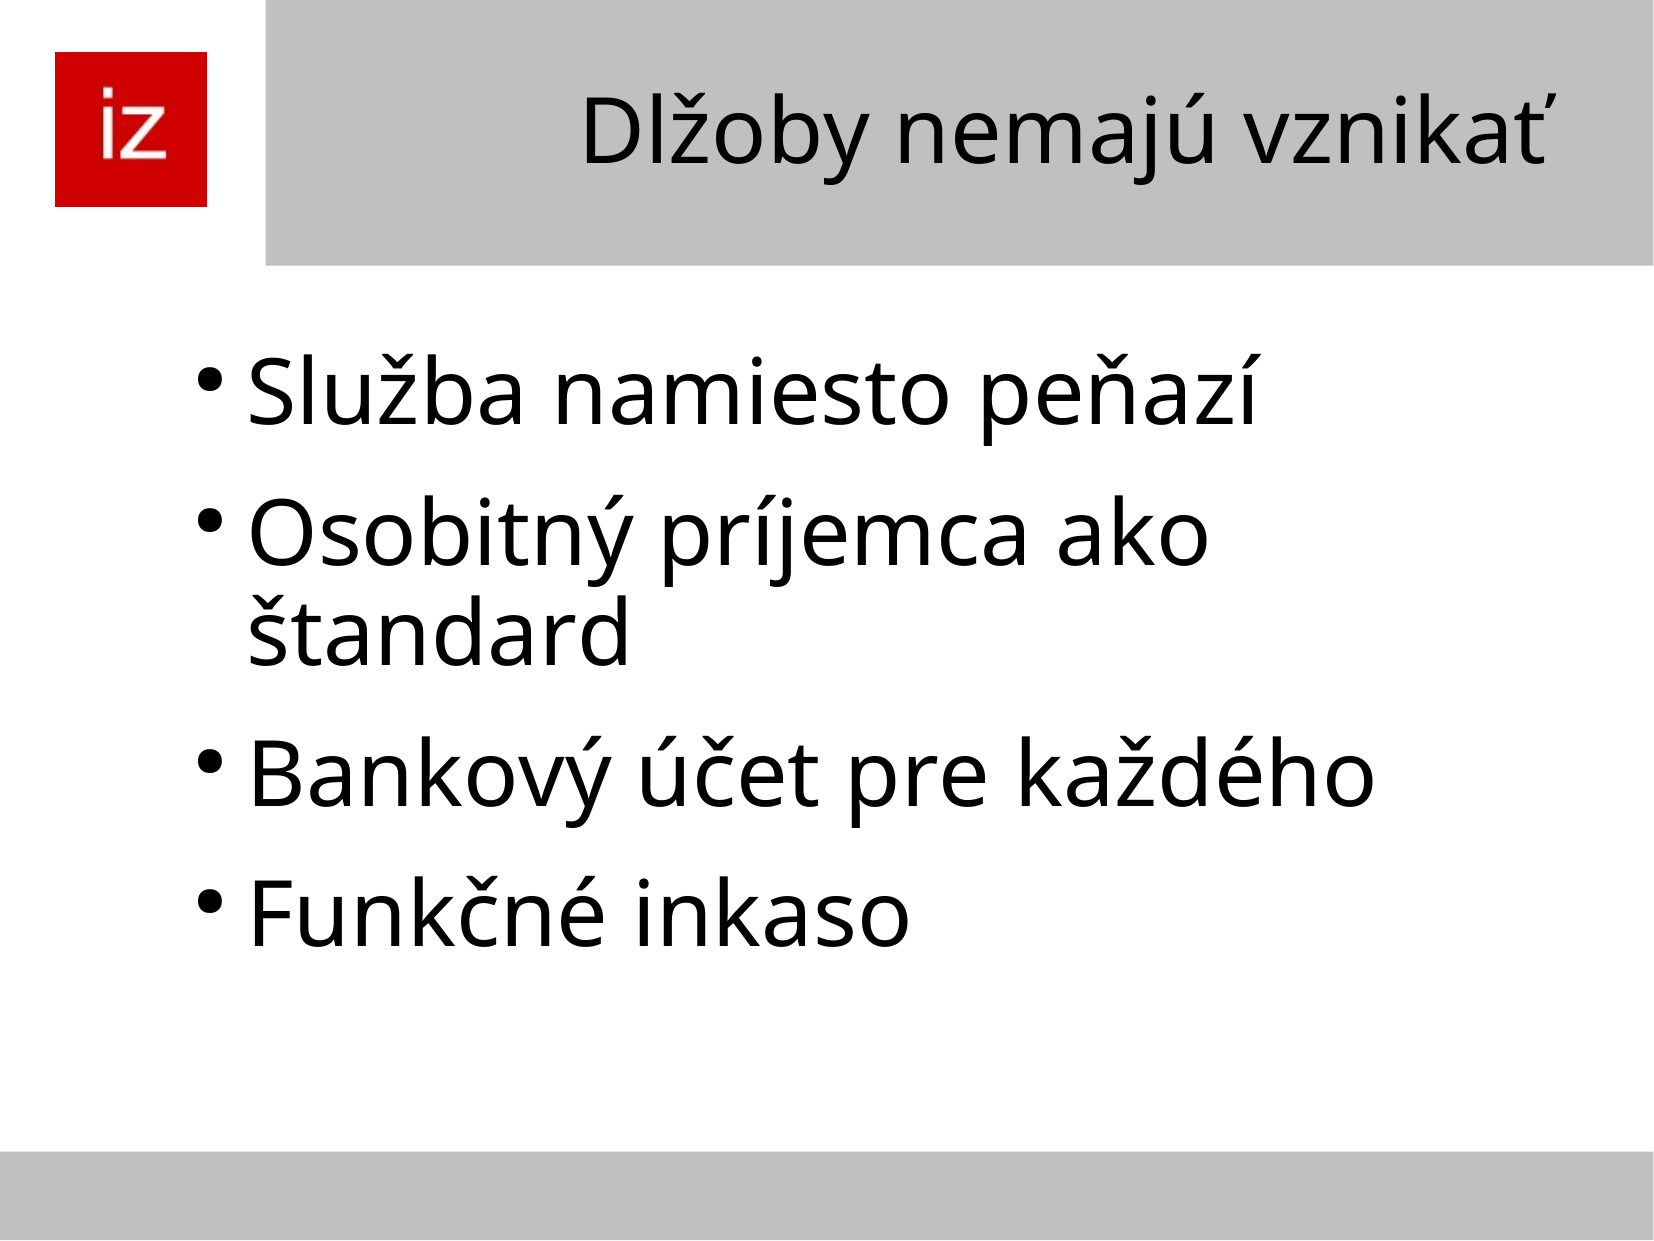

# Dlžoby nemajú vznikať
Služba namiesto peňazí
Osobitný príjemca ako štandard
Bankový účet pre každého
Funkčné inkaso